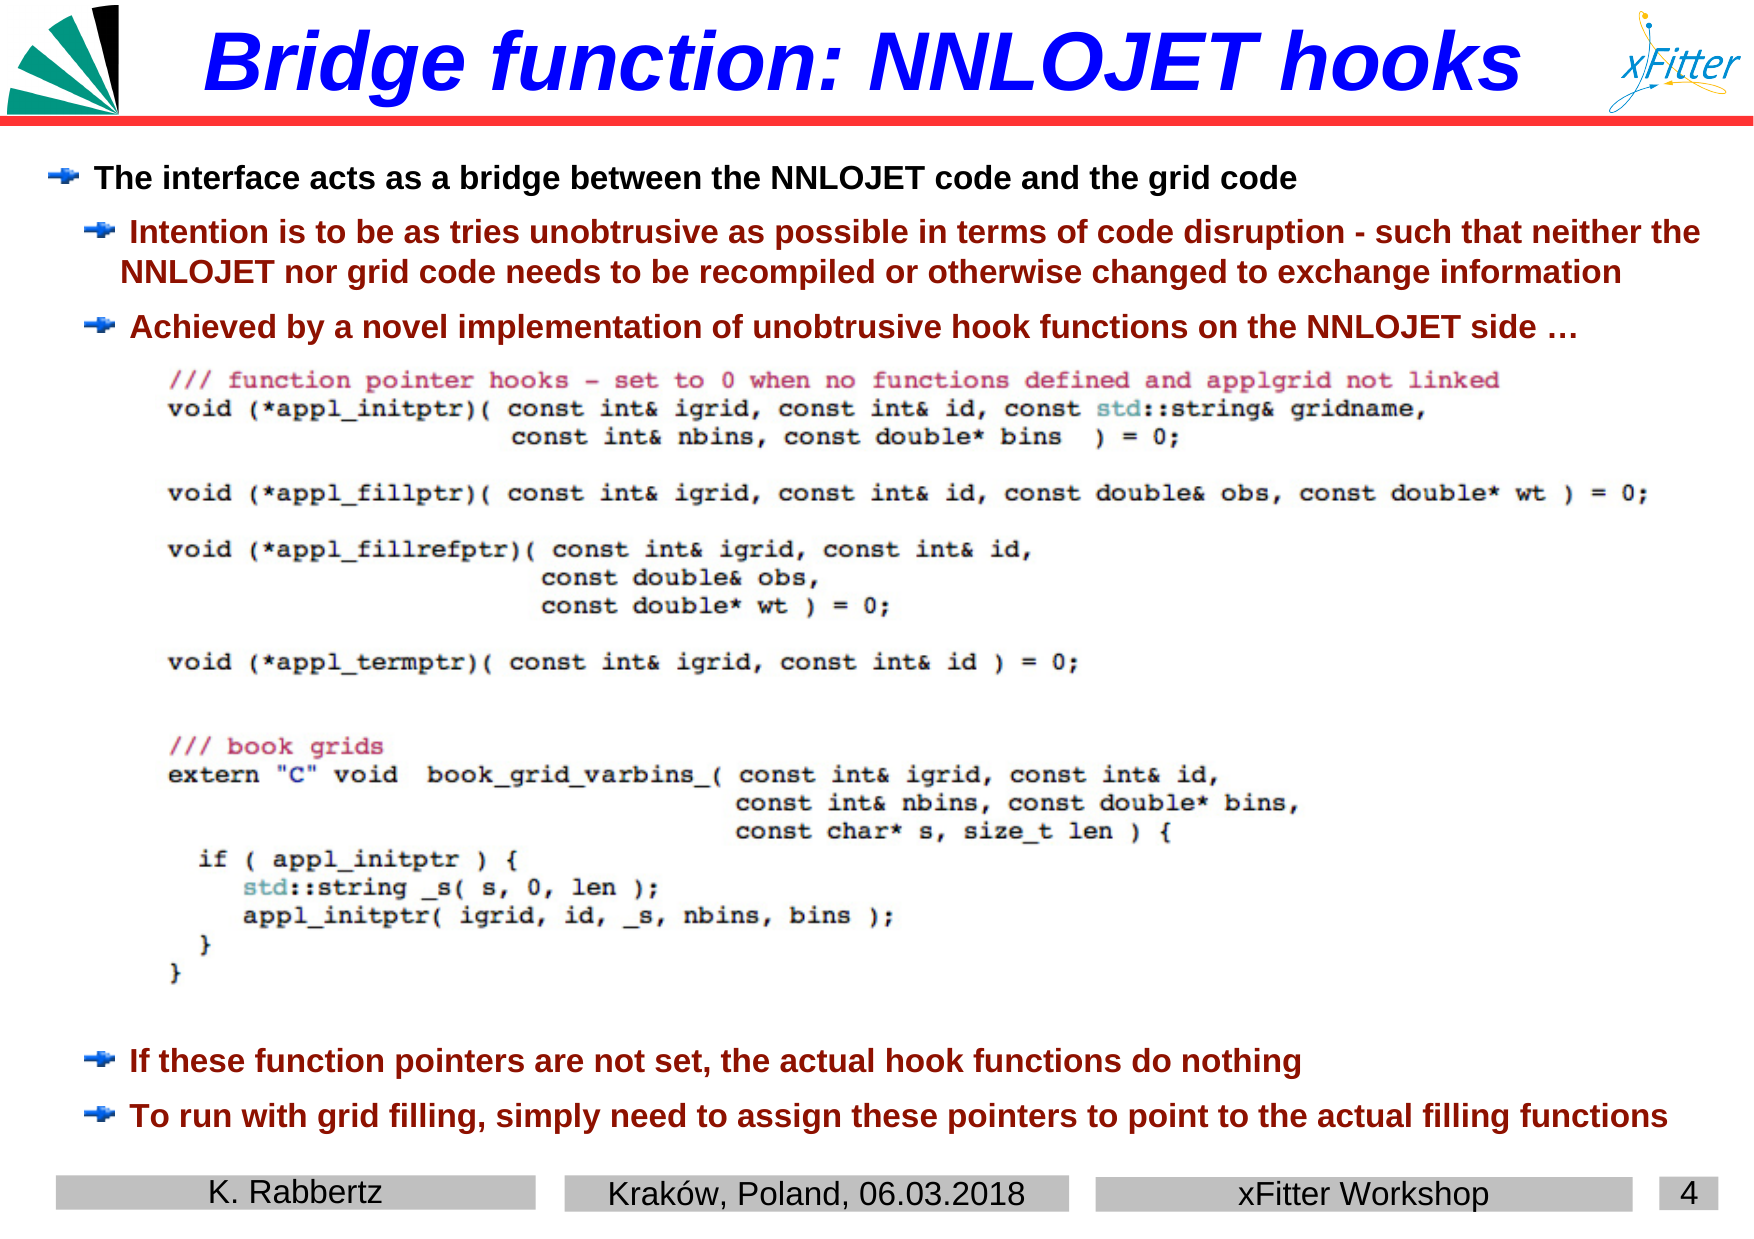

# Bridge function: NNLOJET hooks
 The interface acts as a bridge between the NNLOJET code and the grid code
 Intention is to be as tries unobtrusive as possible in terms of code disruption - such that neither the NNLOJET nor grid code needs to be recompiled or otherwise changed to exchange information
 Achieved by a novel implementation of unobtrusive hook functions on the NNLOJET side …
 If these function pointers are not set, the actual hook functions do nothing
 To run with grid filling, simply need to assign these pointers to point to the actual filling functions